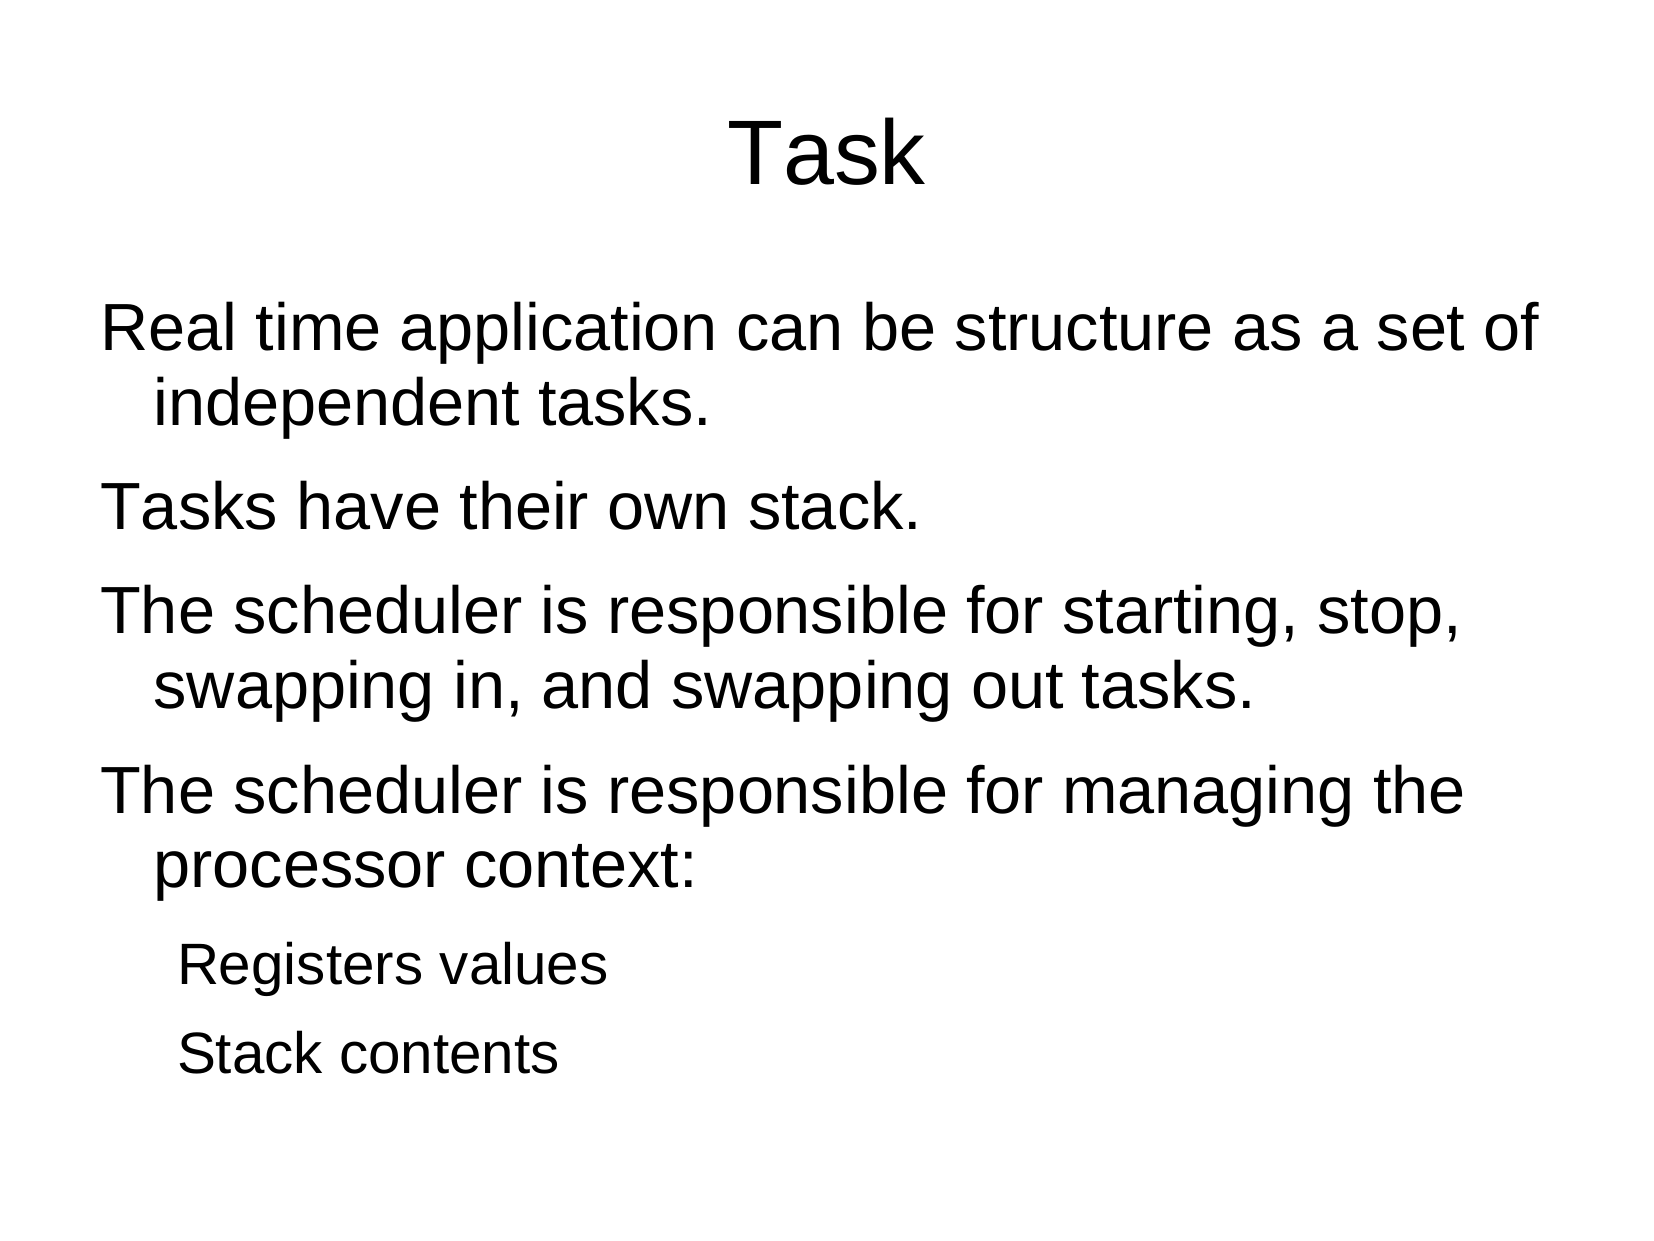

# Task
Real time application can be structure as a set of independent tasks.
Tasks have their own stack.
The scheduler is responsible for starting, stop, swapping in, and swapping out tasks.
The scheduler is responsible for managing the processor context:
Registers values
Stack contents